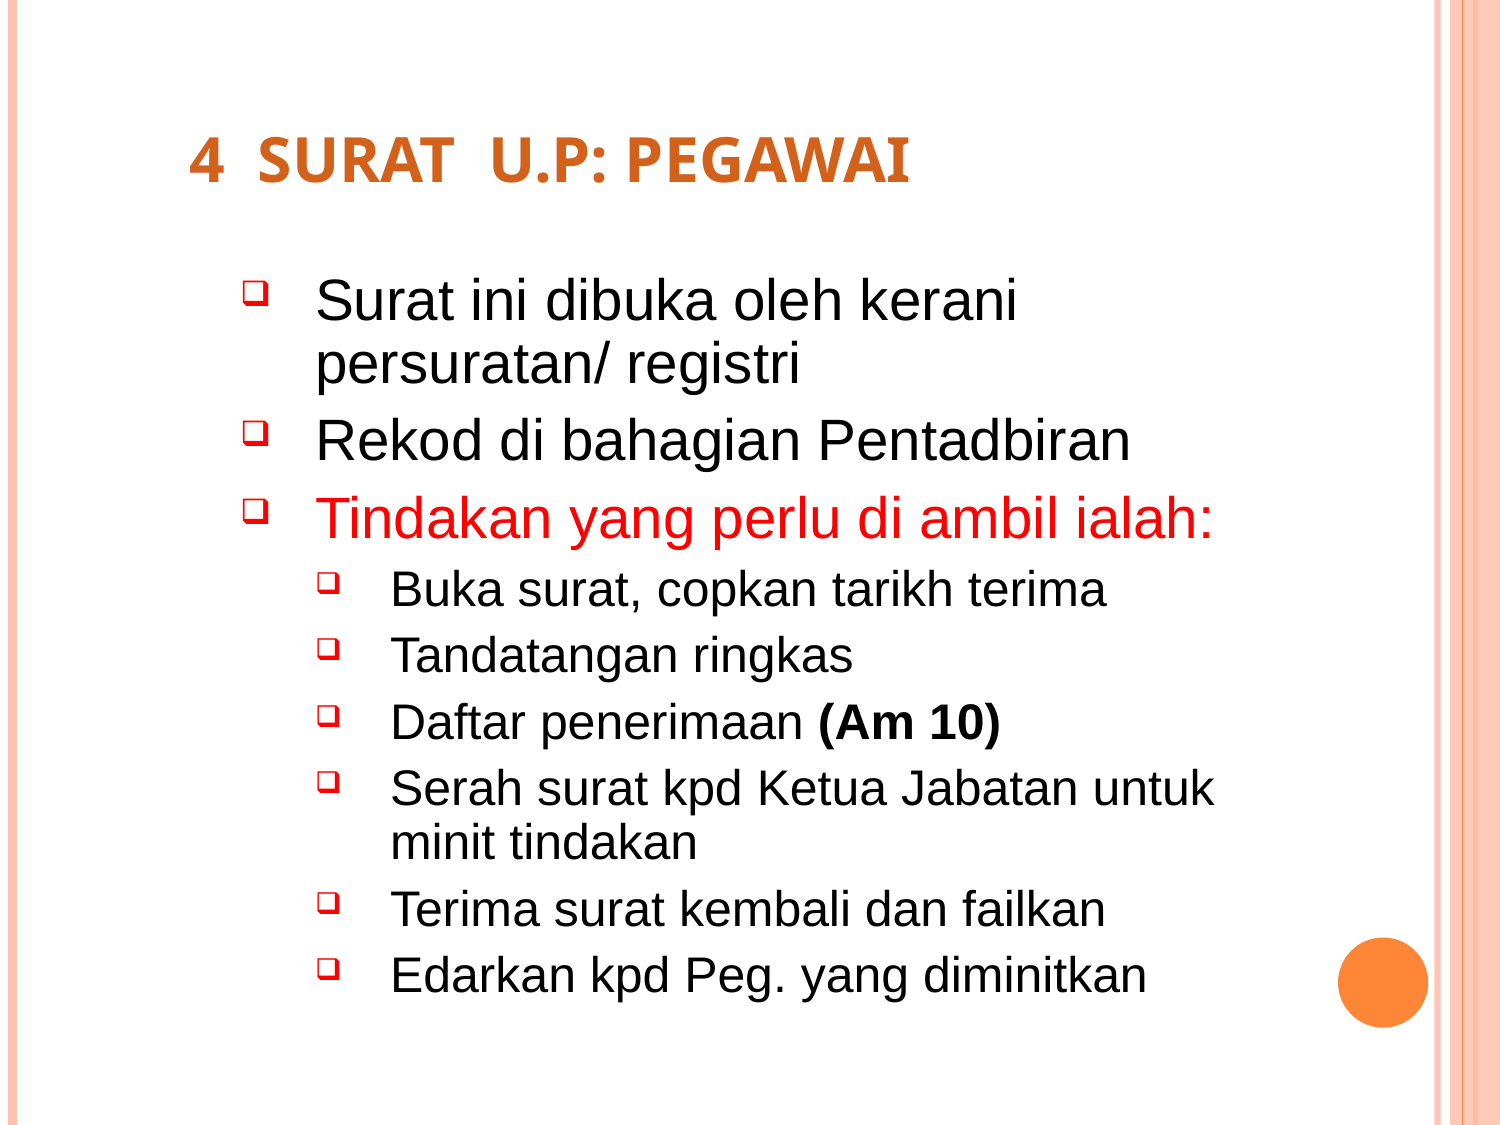

# 4 SURAT U.P: PEGAWAI
Surat ini dibuka oleh kerani persuratan/ registri
Rekod di bahagian Pentadbiran
Tindakan yang perlu di ambil ialah:
Buka surat, copkan tarikh terima
Tandatangan ringkas
Daftar penerimaan (Am 10)
Serah surat kpd Ketua Jabatan untuk minit tindakan
Terima surat kembali dan failkan
Edarkan kpd Peg. yang diminitkan